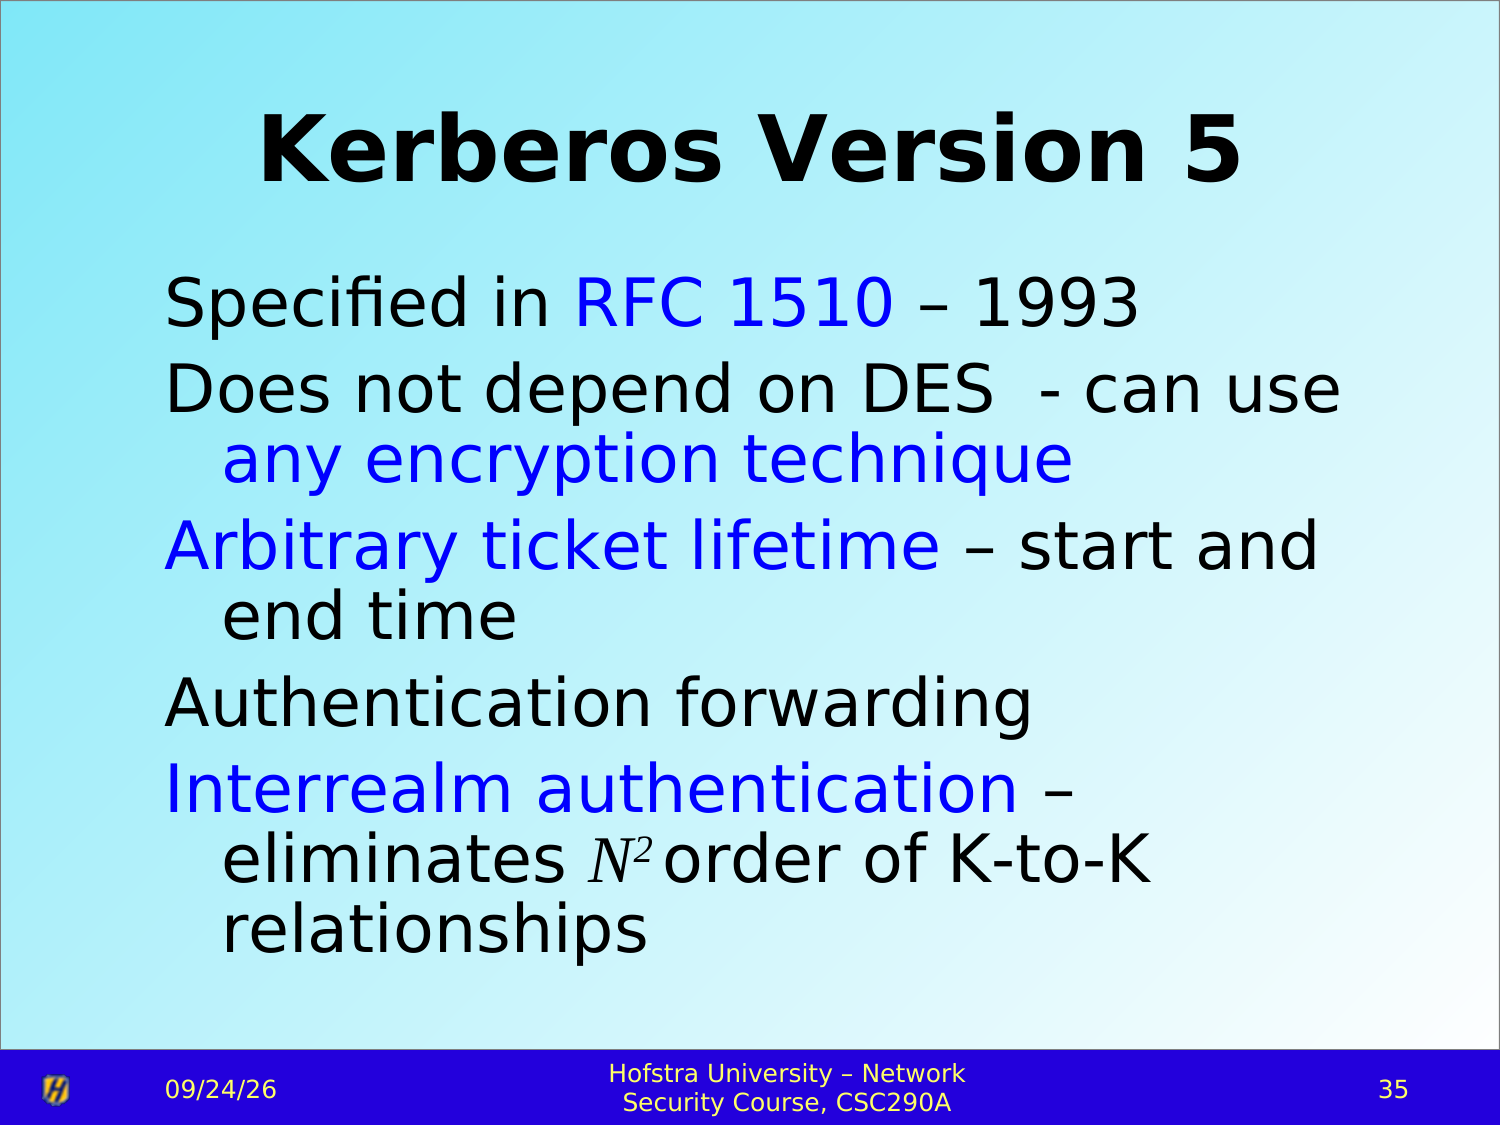

# Kerberos Version 5
Specified in RFC 1510 – 1993
Does not depend on DES - can use any encryption technique
Arbitrary ticket lifetime – start and end time
Authentication forwarding
Interrealm authentication – eliminates N2 order of K-to-K relationships
35